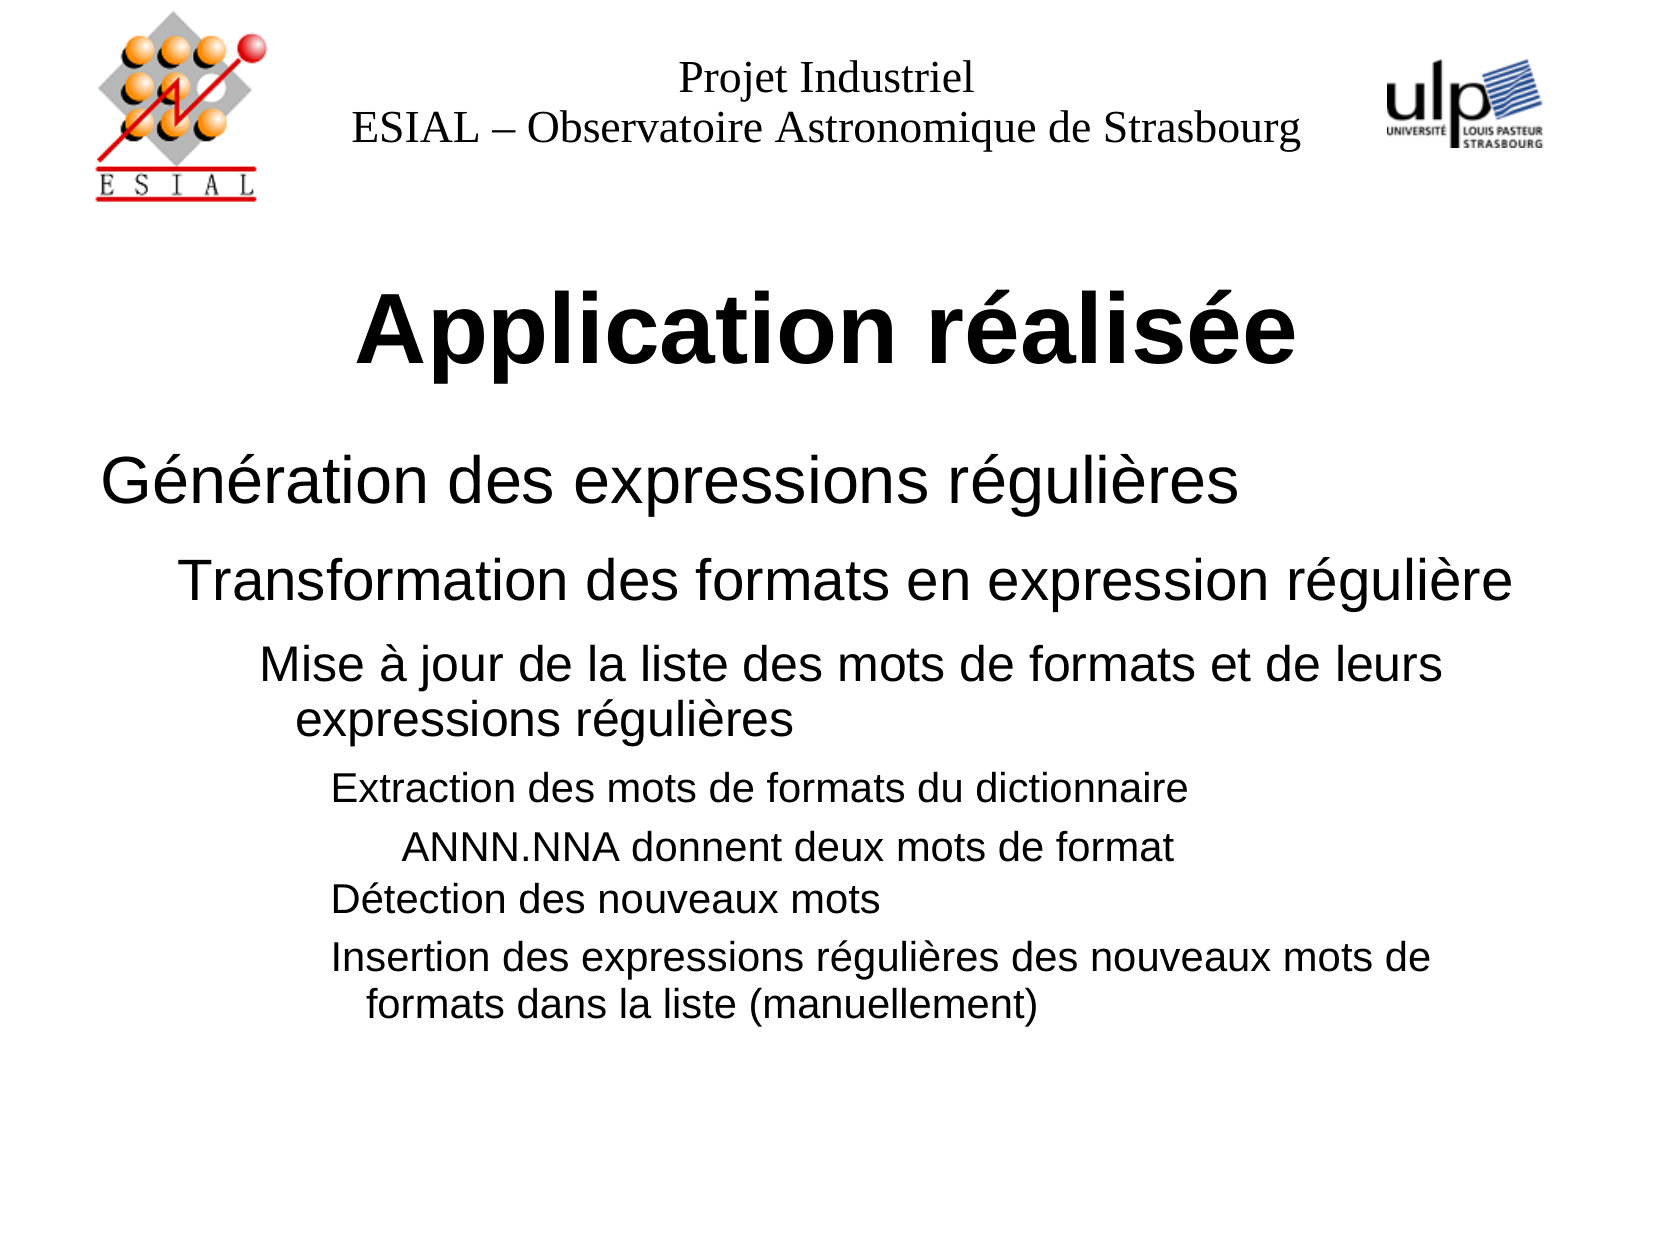

# Projet Industriel ESIAL – Observatoire Astronomique de Strasbourg
Application réalisée
Génération des expressions régulières
Transformation des formats en expression régulière
Mise à jour de la liste des mots de formats et de leurs expressions régulières
Extraction des mots de formats du dictionnaire
ANNN.NNA donnent deux mots de format
Détection des nouveaux mots
Insertion des expressions régulières des nouveaux mots de formats dans la liste (manuellement)